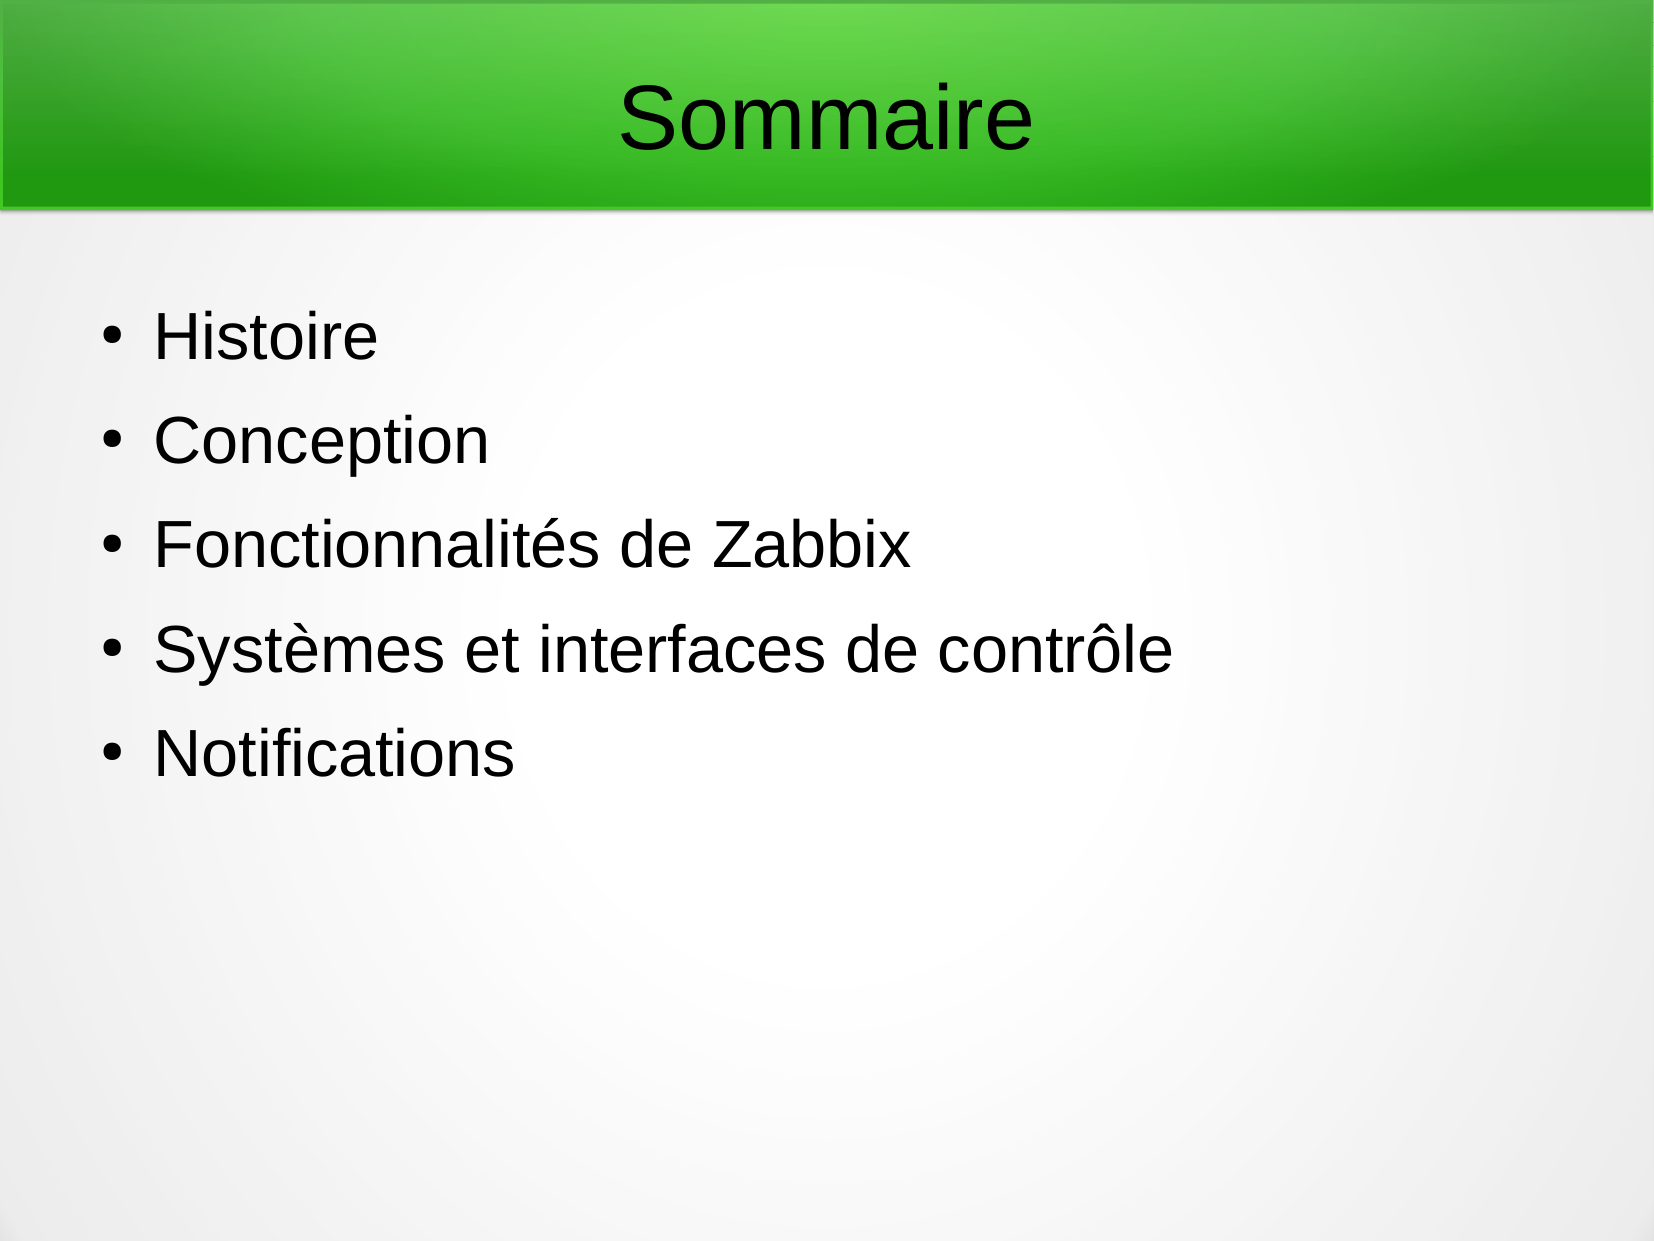

# Sommaire
Histoire
Conception
Fonctionnalités de Zabbix
Systèmes et interfaces de contrôle
Notifications